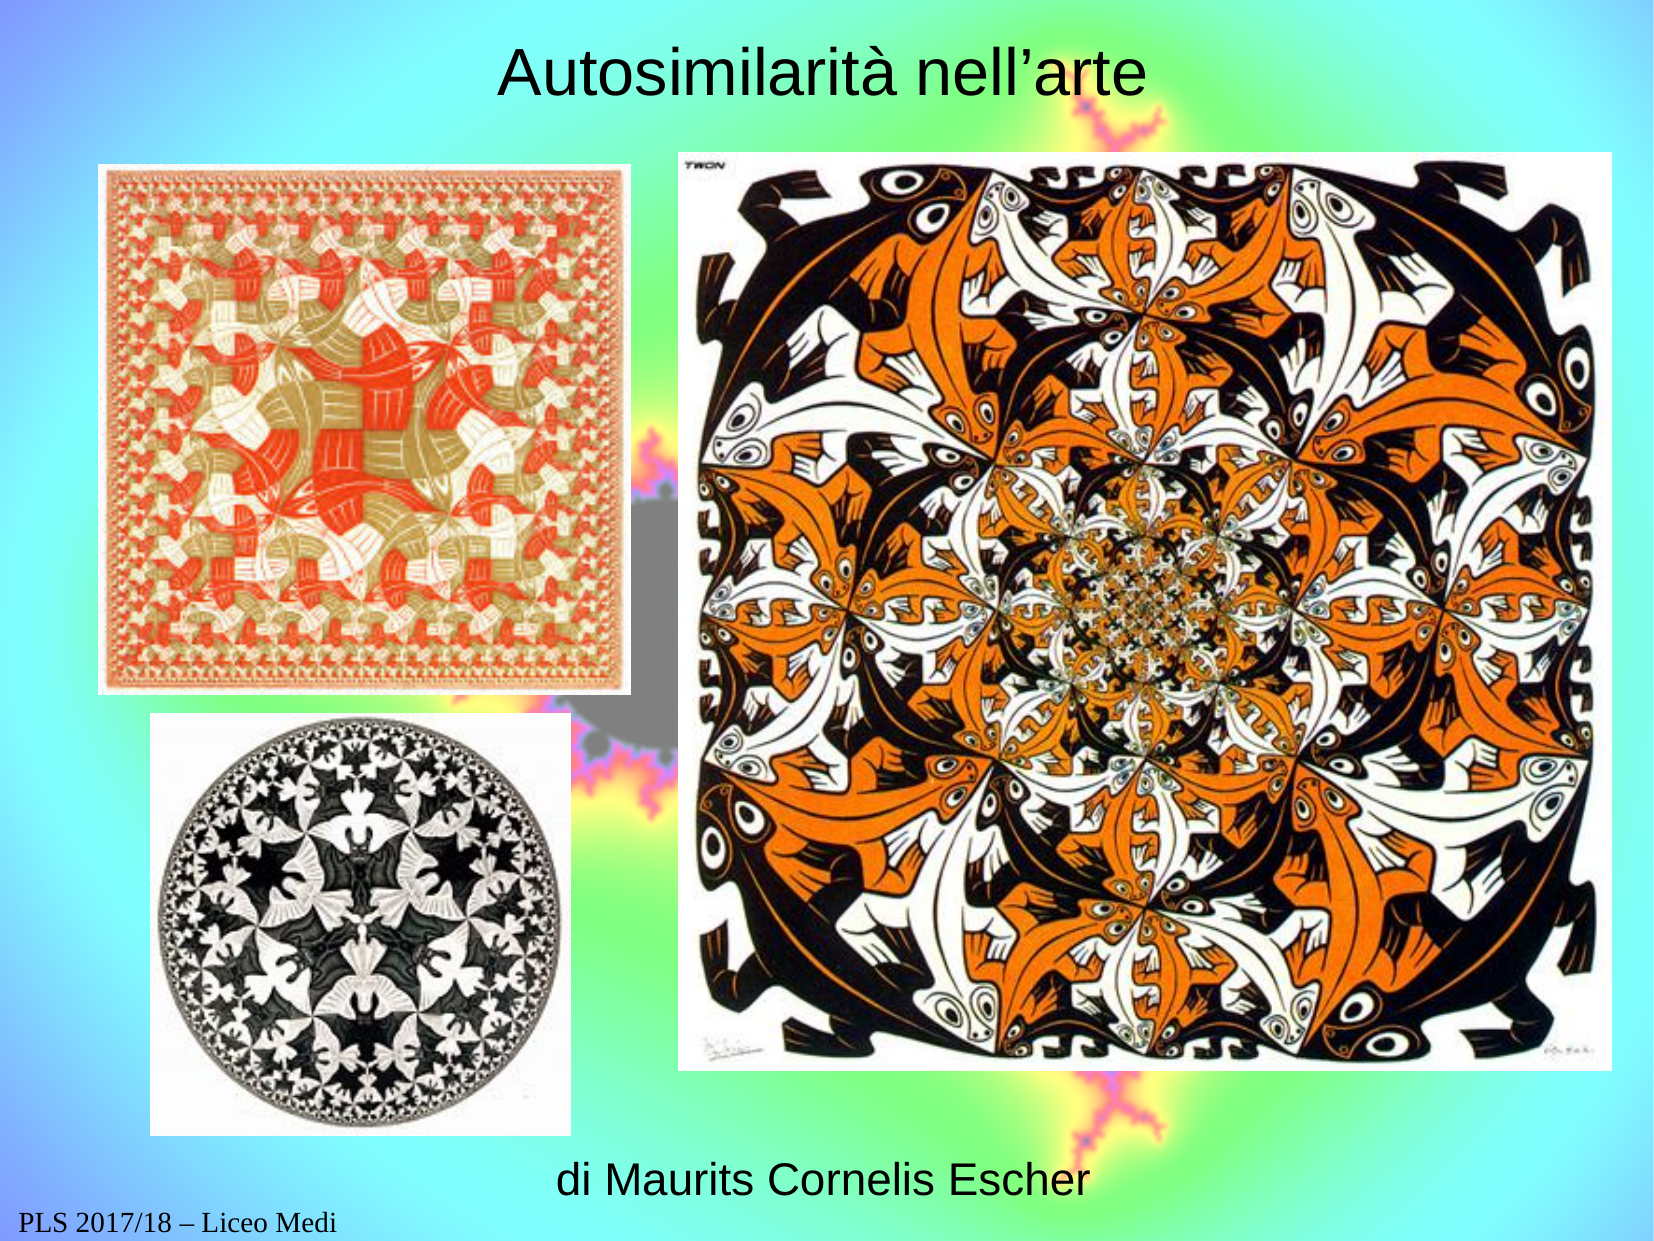

# Autosimilarità nell’arte
di Maurits Cornelis Escher